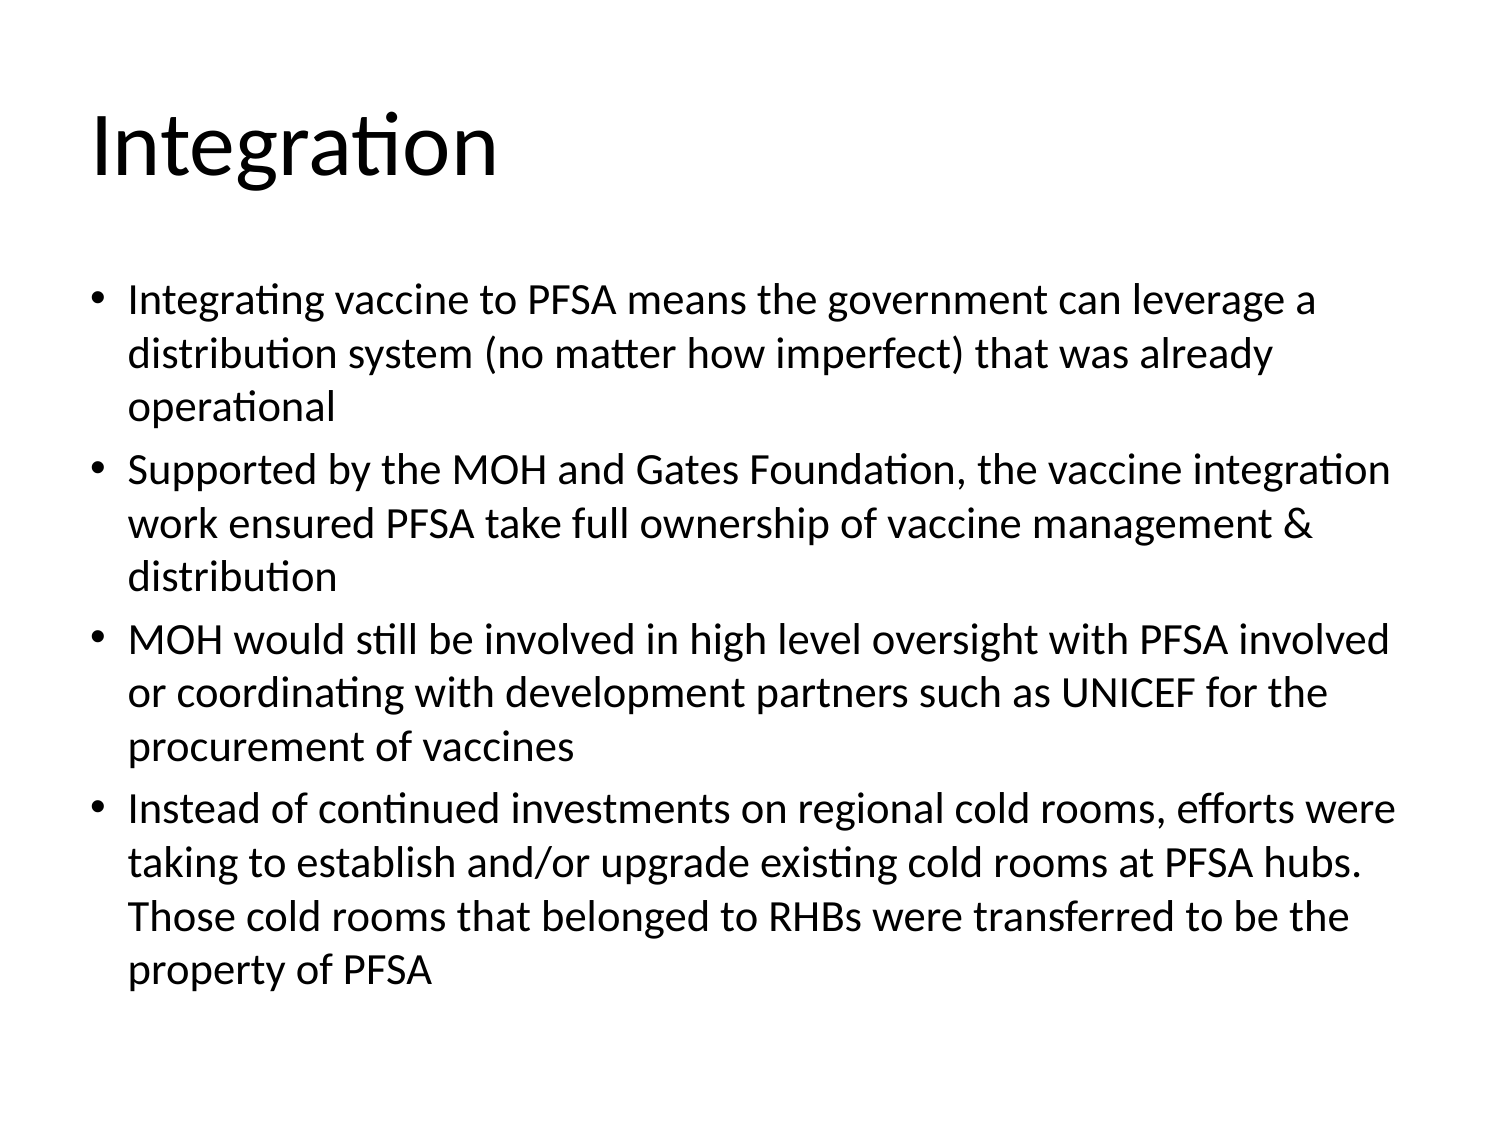

# Integration
Integrating vaccine to PFSA means the government can leverage a distribution system (no matter how imperfect) that was already operational
Supported by the MOH and Gates Foundation, the vaccine integration work ensured PFSA take full ownership of vaccine management & distribution
MOH would still be involved in high level oversight with PFSA involved or coordinating with development partners such as UNICEF for the procurement of vaccines
Instead of continued investments on regional cold rooms, efforts were taking to establish and/or upgrade existing cold rooms at PFSA hubs. Those cold rooms that belonged to RHBs were transferred to be the property of PFSA